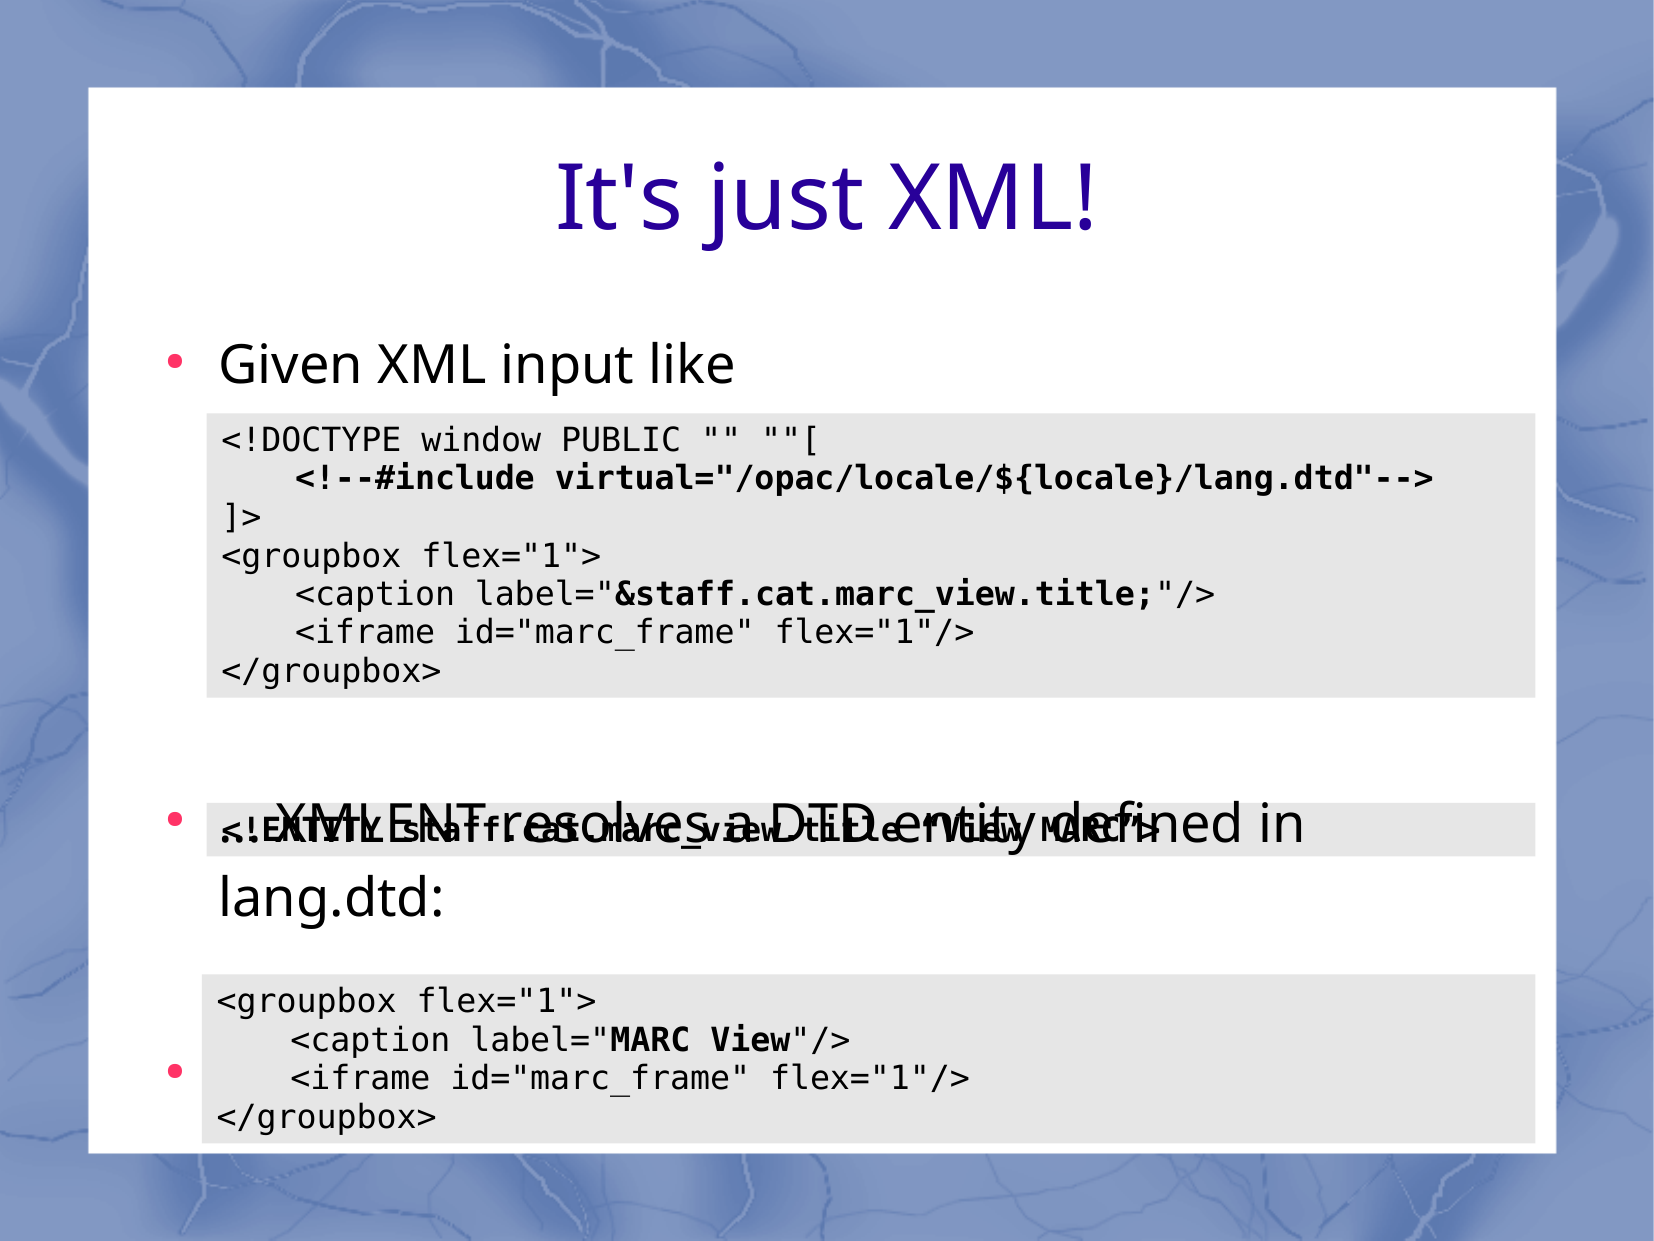

# It's just XML!
Given XML input like
... XMLENT resolves a DTD entity defined in lang.dtd:
And generates the following output:
<!DOCTYPE window PUBLIC "" ""[
	<!--#include virtual="/opac/locale/${locale}/lang.dtd"-->
]>
<groupbox flex="1">
	<caption label="&staff.cat.marc_view.title;"/>
	<iframe id="marc_frame" flex="1"/>
</groupbox>
<!ENTITY staff.cat.marc_view.title “View MARC”>
<groupbox flex="1">
	<caption label="MARC View"/>
	<iframe id="marc_frame" flex="1"/>
</groupbox>